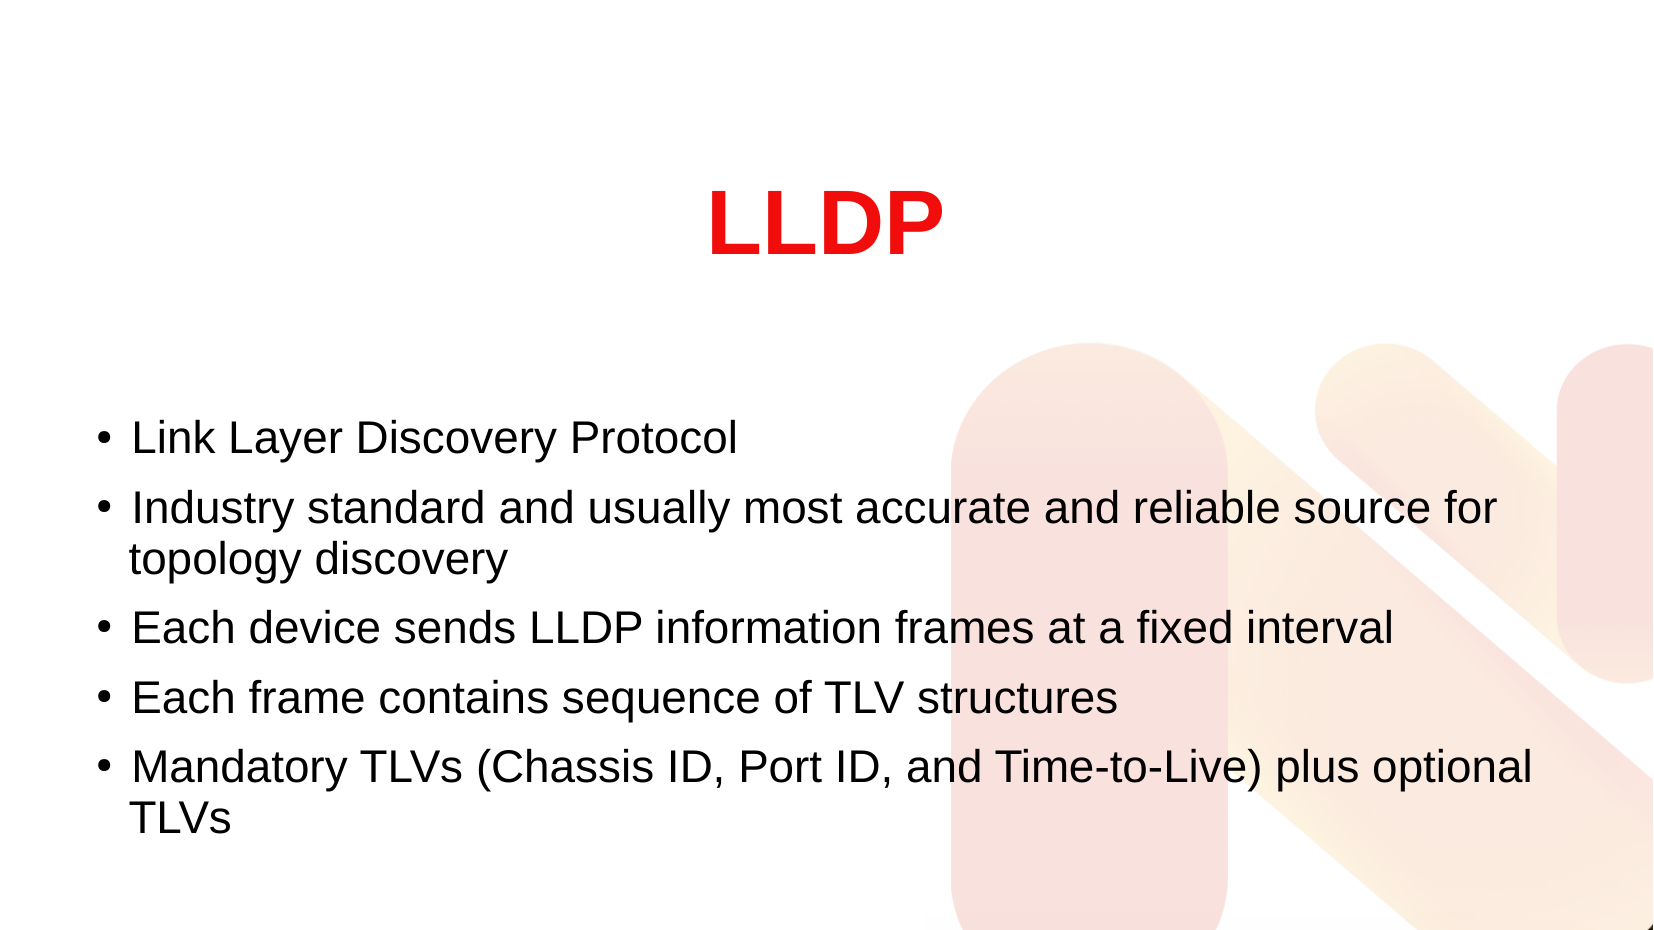

# LLDP
Link Layer Discovery Protocol
Industry standard and usually most accurate and reliable source for topology discovery
Each device sends LLDP information frames at a fixed interval
Each frame contains sequence of TLV structures
Mandatory TLVs (Chassis ID, Port ID, and Time-to-Live) plus optional TLVs